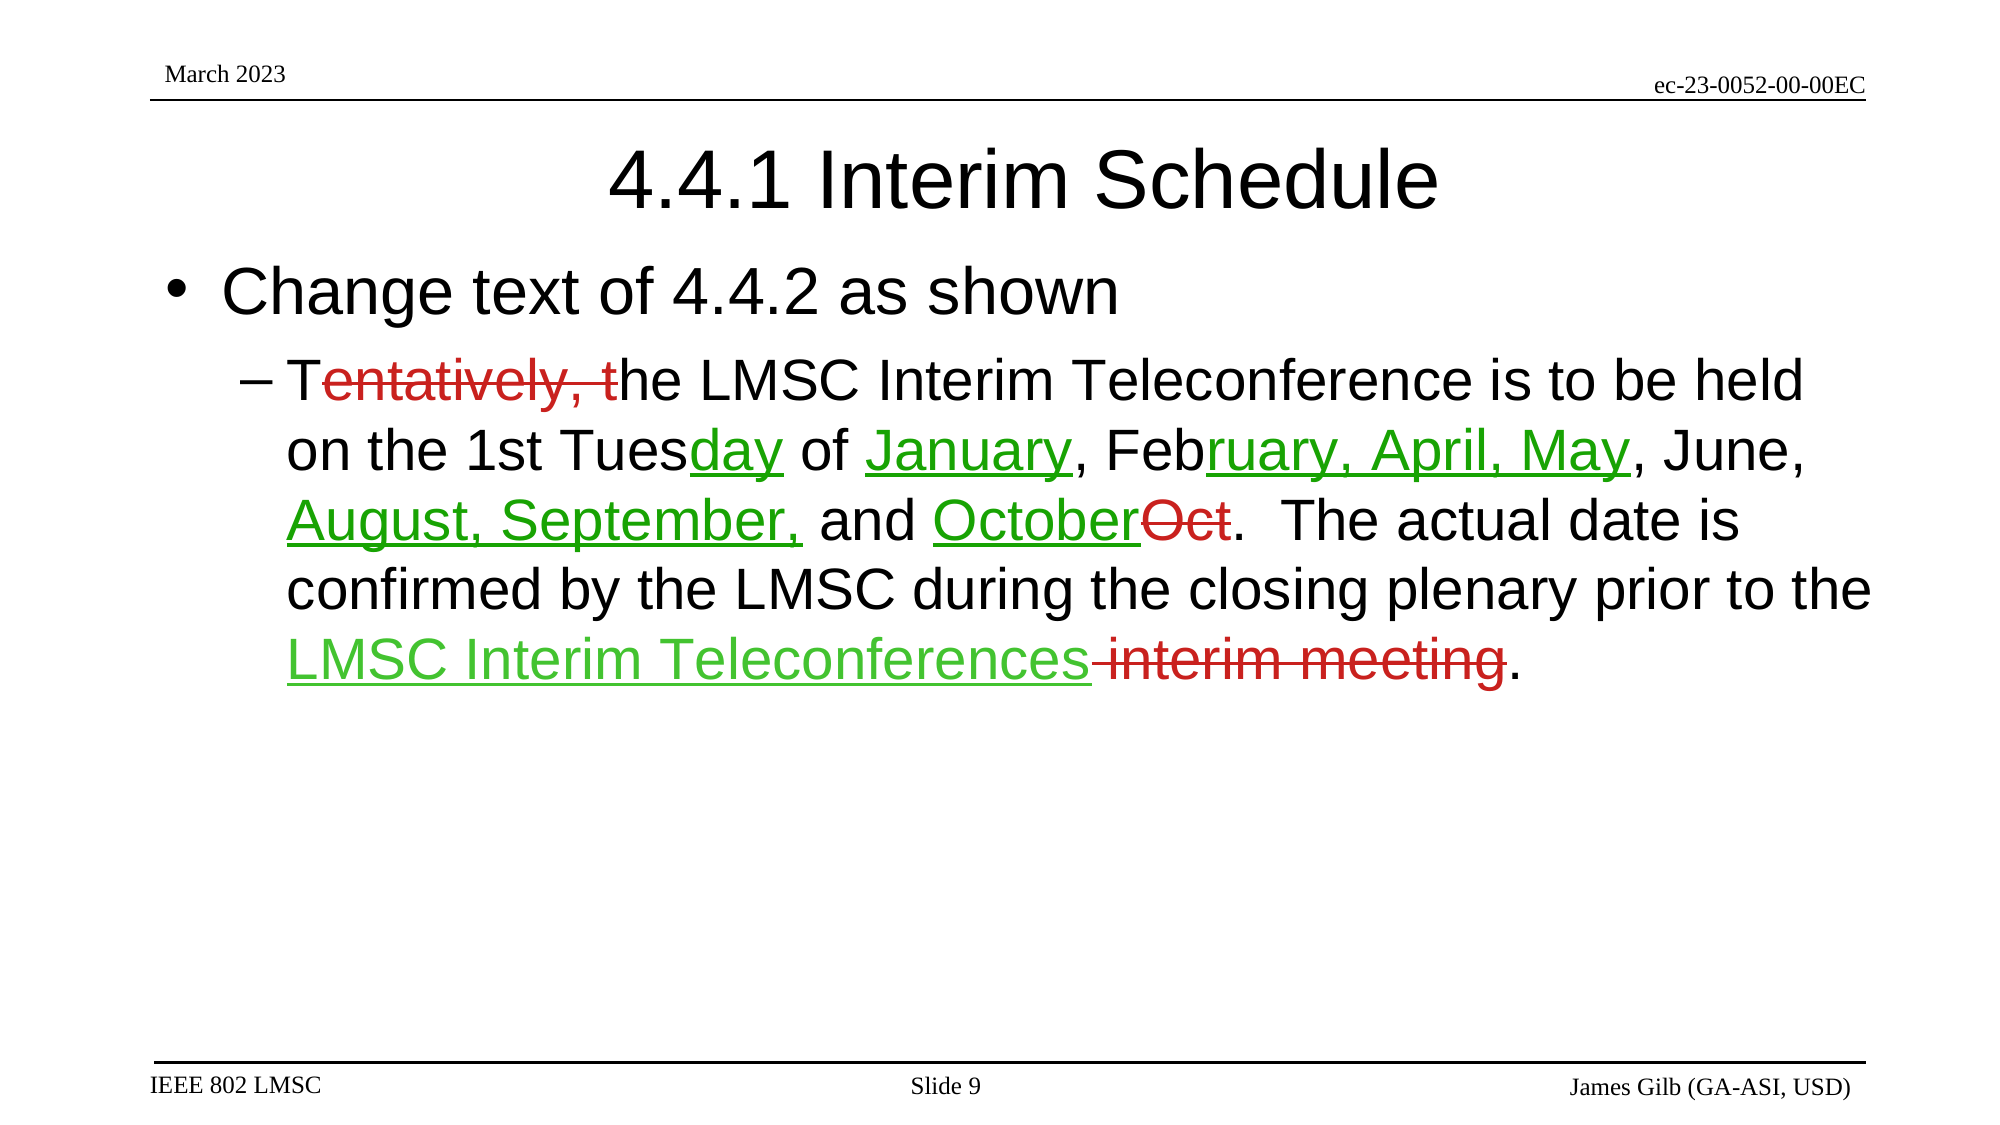

# 4.4.1 Interim Schedule
Change text of 4.4.2 as shown
Tentatively, the LMSC Interim Teleconference is to be held on the 1st Tuesday of January, February, April, May, June, August, September, and OctoberOct. The actual date is confirmed by the LMSC during the closing plenary prior to the LMSC Interim Teleconferences interim meeting.
9